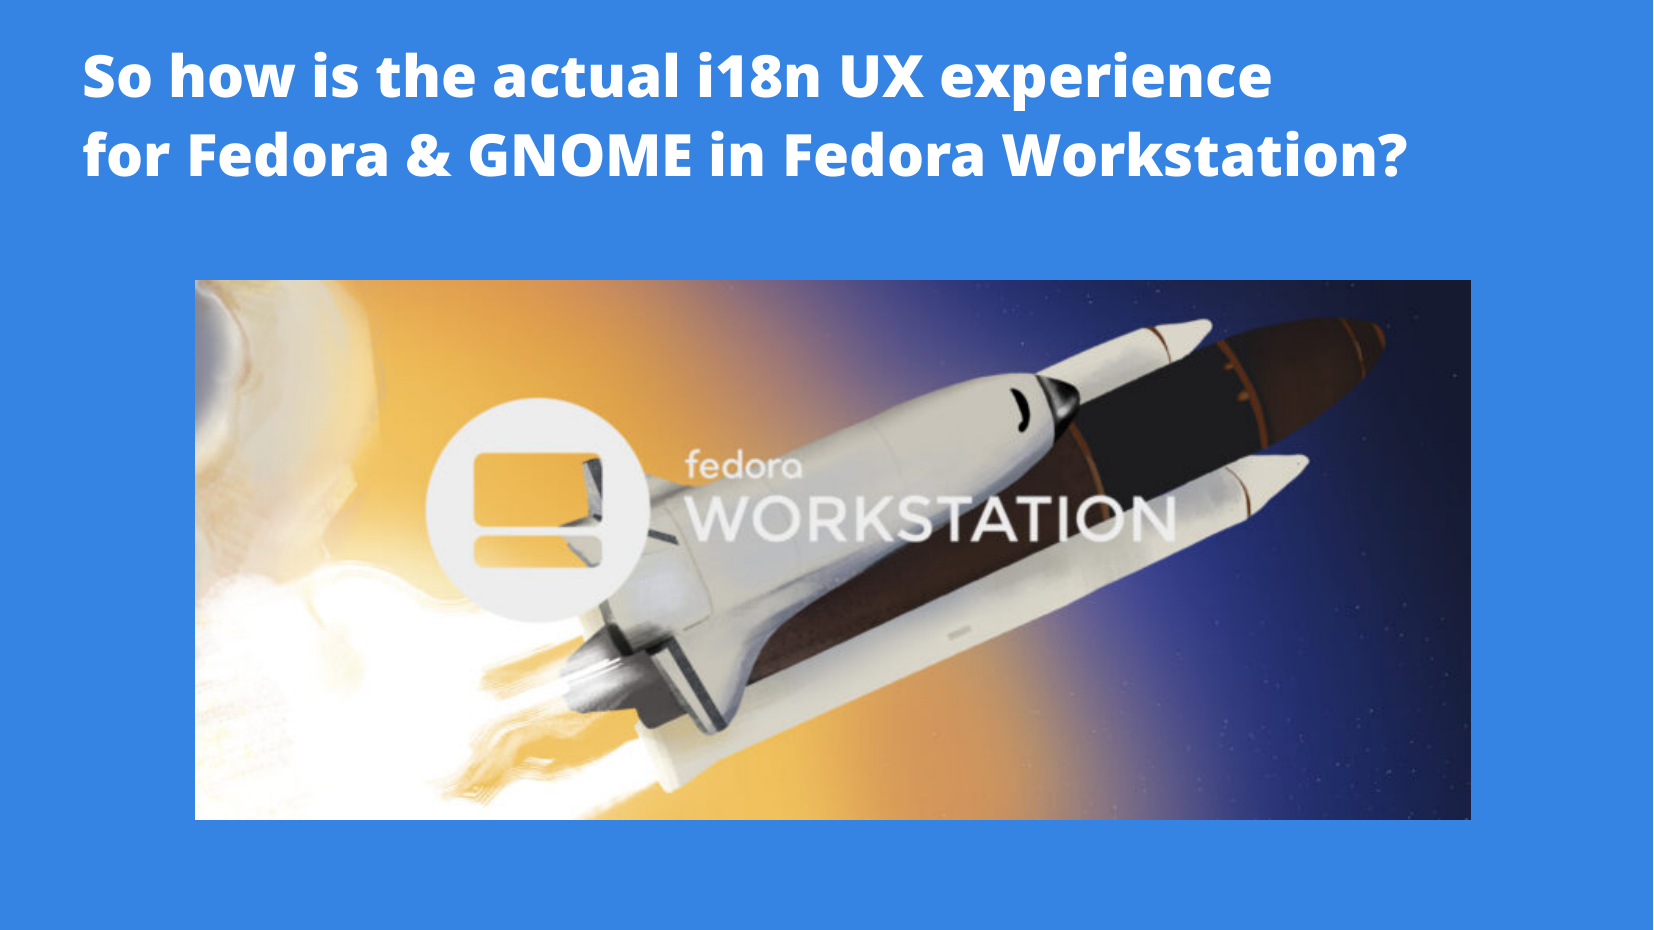

# So how is the actual i18n UX experience for Fedora & GNOME in Fedora Workstation?